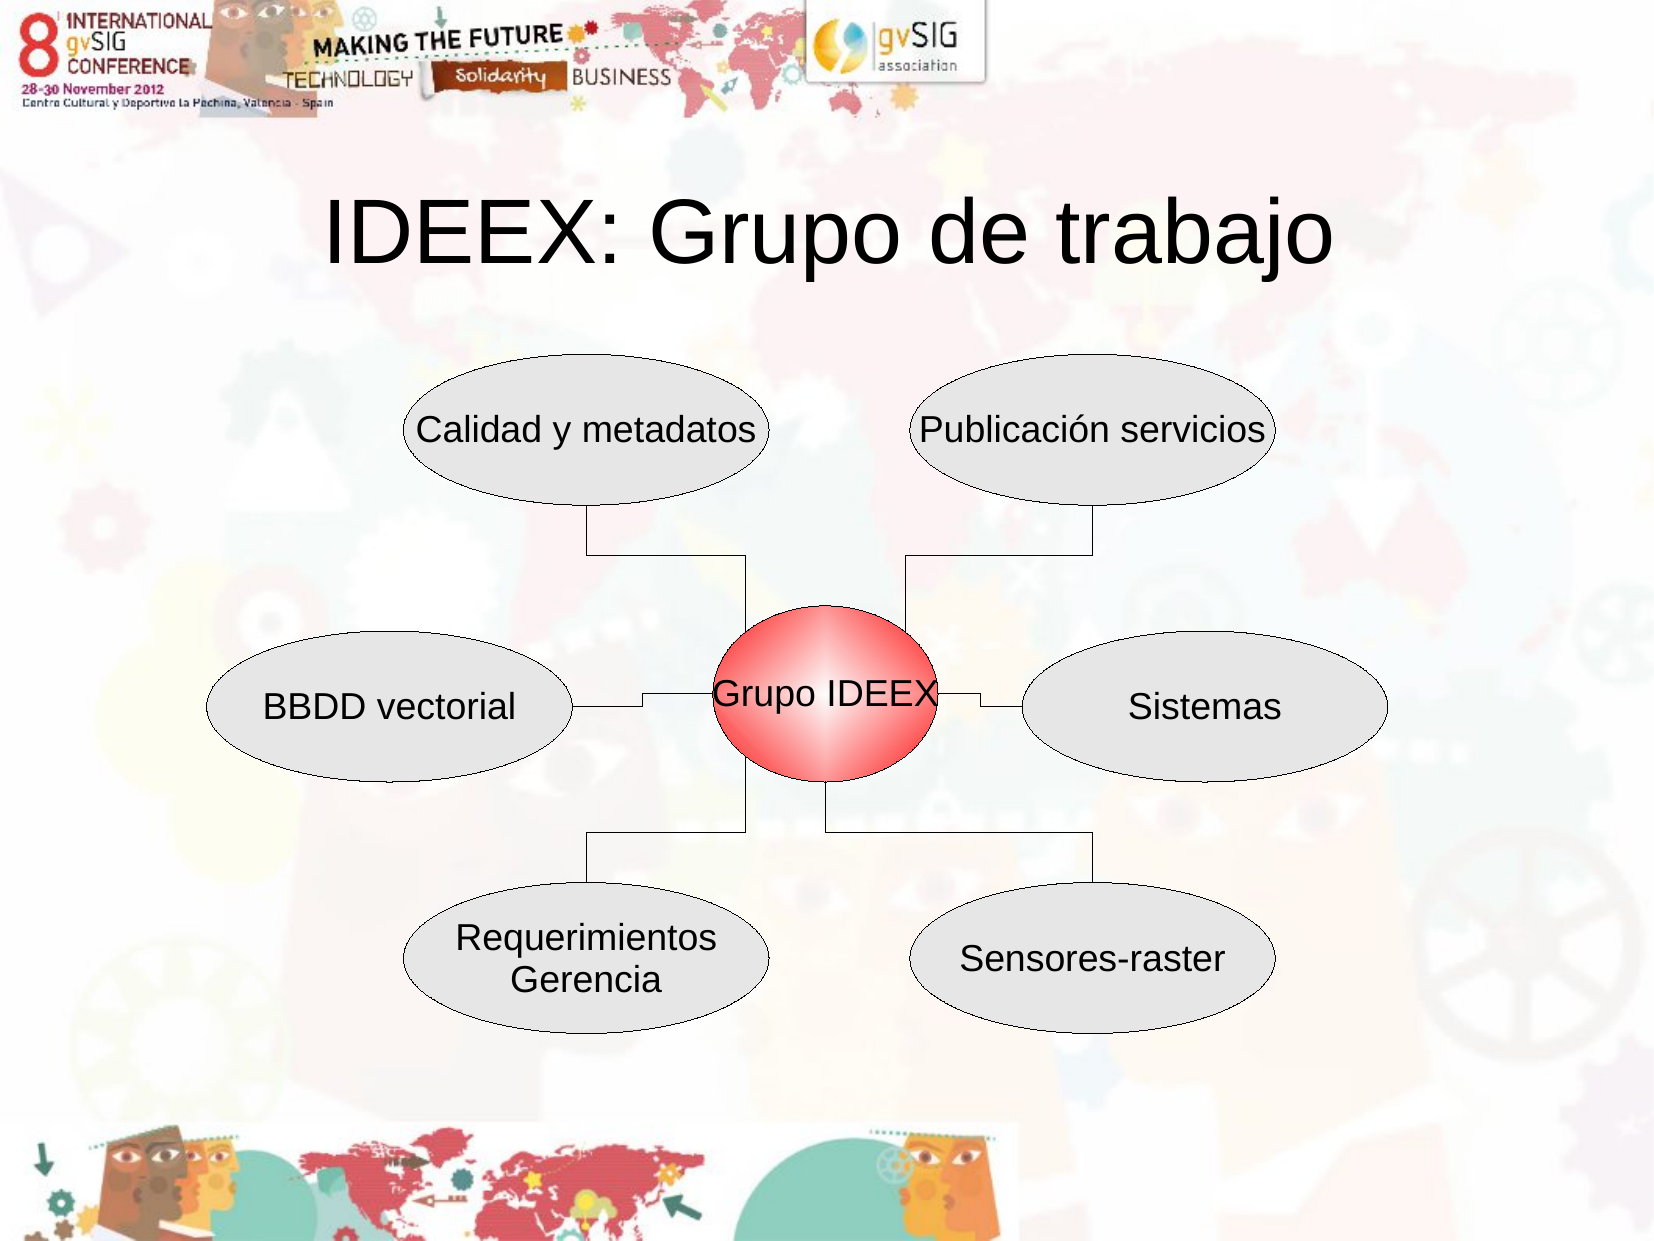

# IDEEX: Grupo de trabajo
Calidad y metadatos
Publicación servicios
Grupo IDEEX
BBDD vectorial
Sistemas
Requerimientos
Gerencia
Sensores-raster